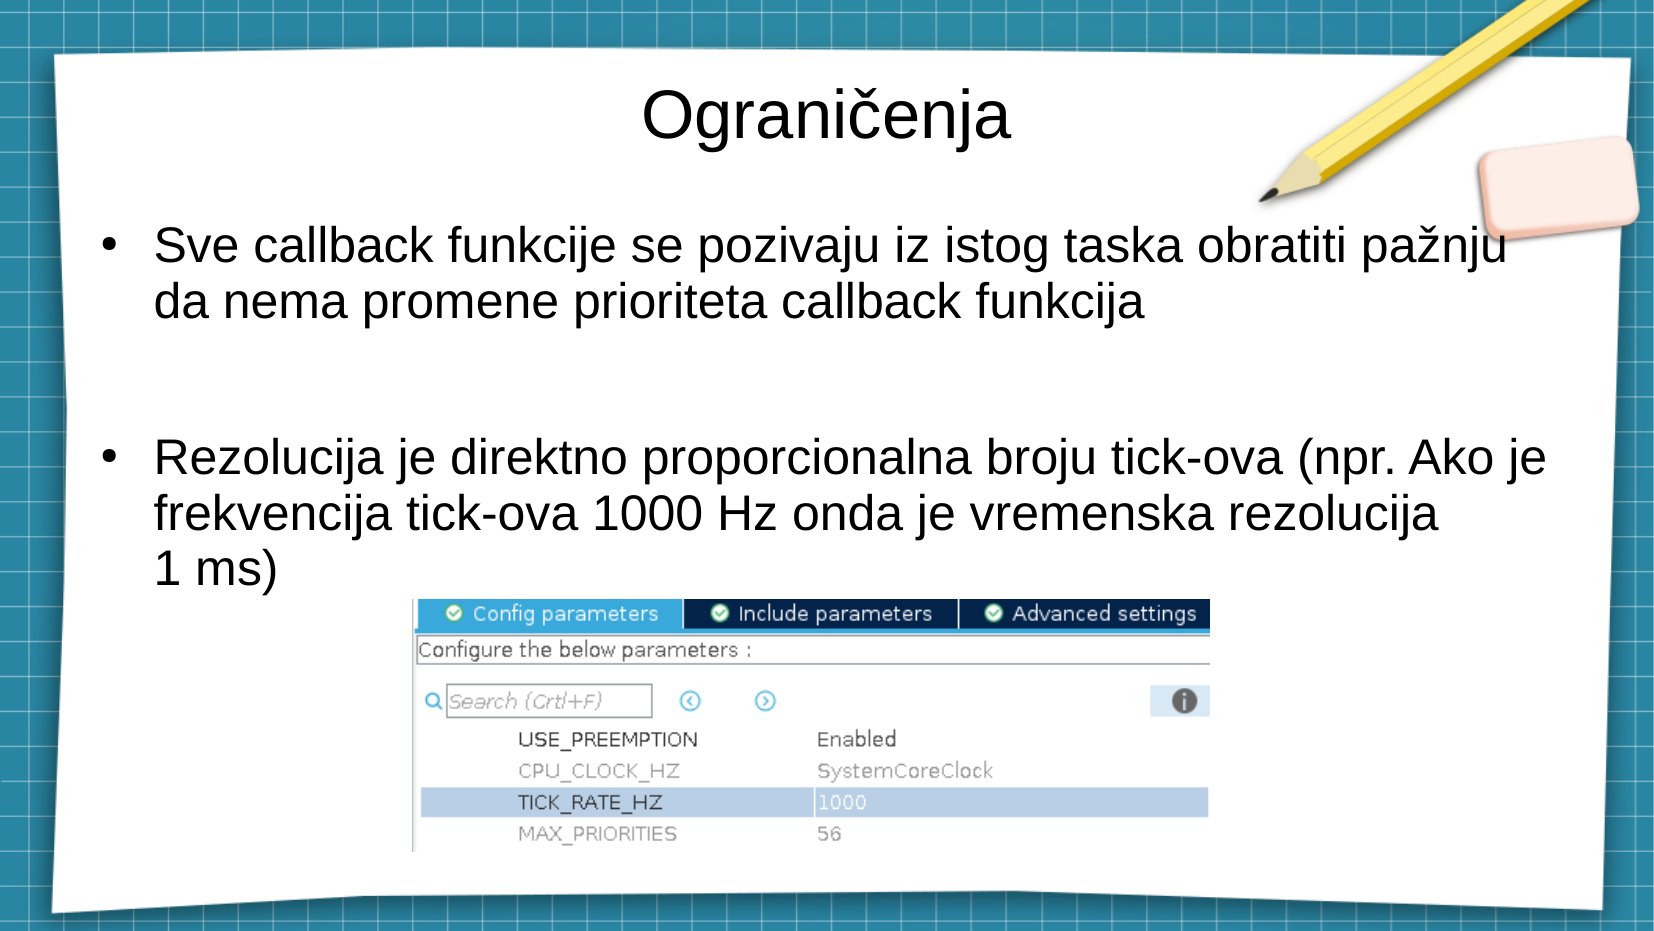

# Ograničenja
Sve callback funkcije se pozivaju iz istog taska obratiti pažnju da nema promene prioriteta callback funkcija
Rezolucija je direktno proporcionalna broju tick-ova (npr. Ako je frekvencija tick-ova 1000 Hz onda je vremenska rezolucija 1 ms)